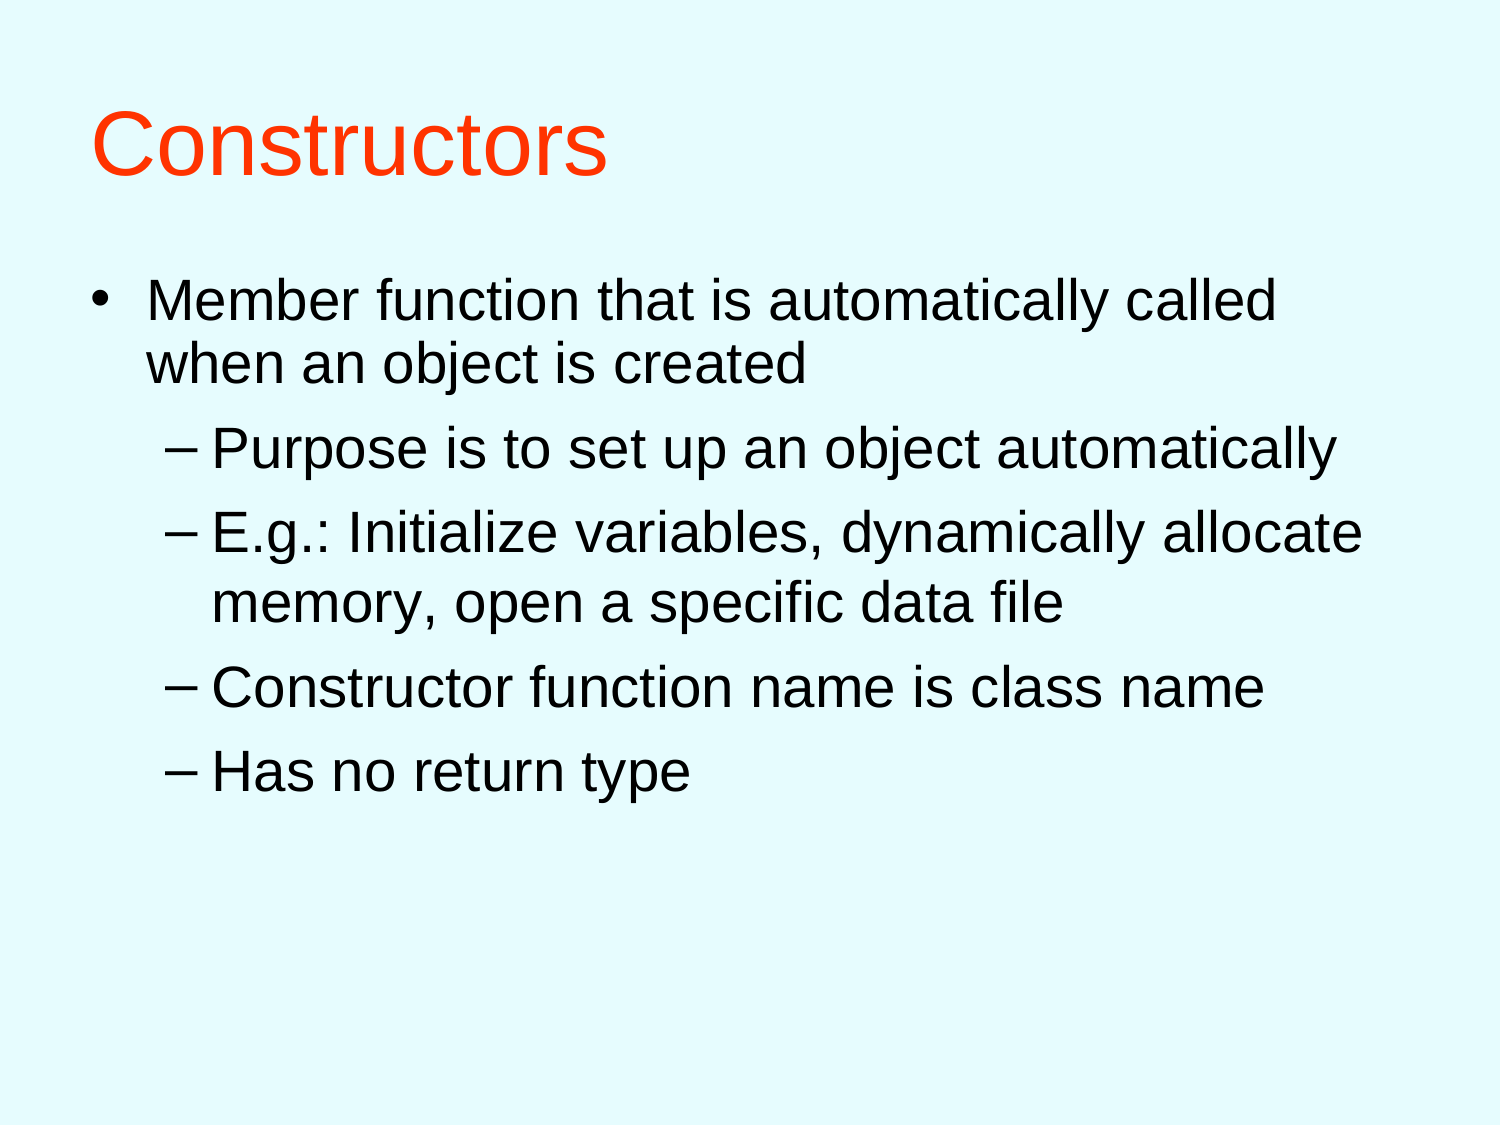

# Constructors
Member function that is automatically called when an object is created
Purpose is to set up an object automatically
E.g.: Initialize variables, dynamically allocate memory, open a specific data file
Constructor function name is class name
Has no return type